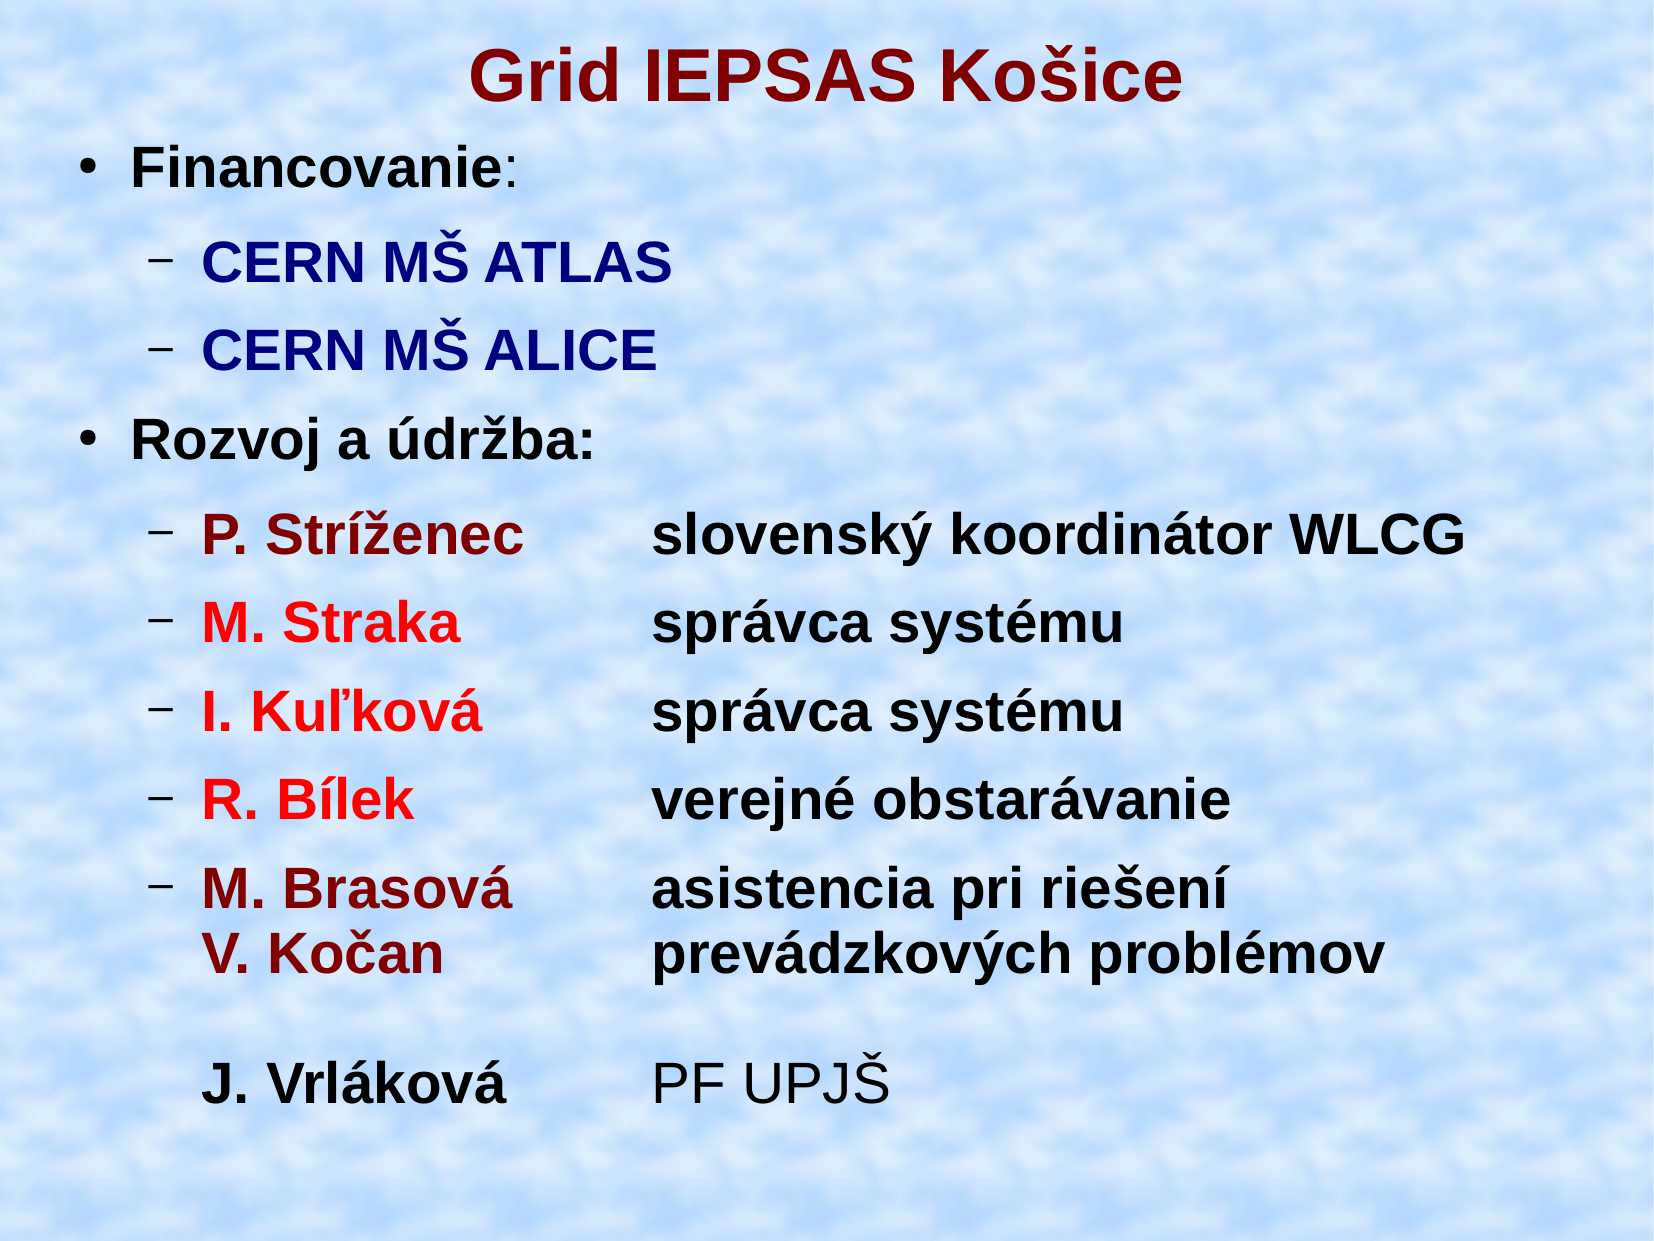

# Grid IEPSAS Košice
Financovanie:
CERN MŠ ATLAS
CERN MŠ ALICE
Rozvoj a údržba:
P. Stríženec 		slovenský koordinátor WLCG
M. Straka 			správca systému
I. Kuľková 		správca systému
R. Bílek				verejné obstarávanie
M. Brasová		asistencia pri riešení
V. Kočan			prevádzkových problémov
J. Vrláková		PF UPJŠ